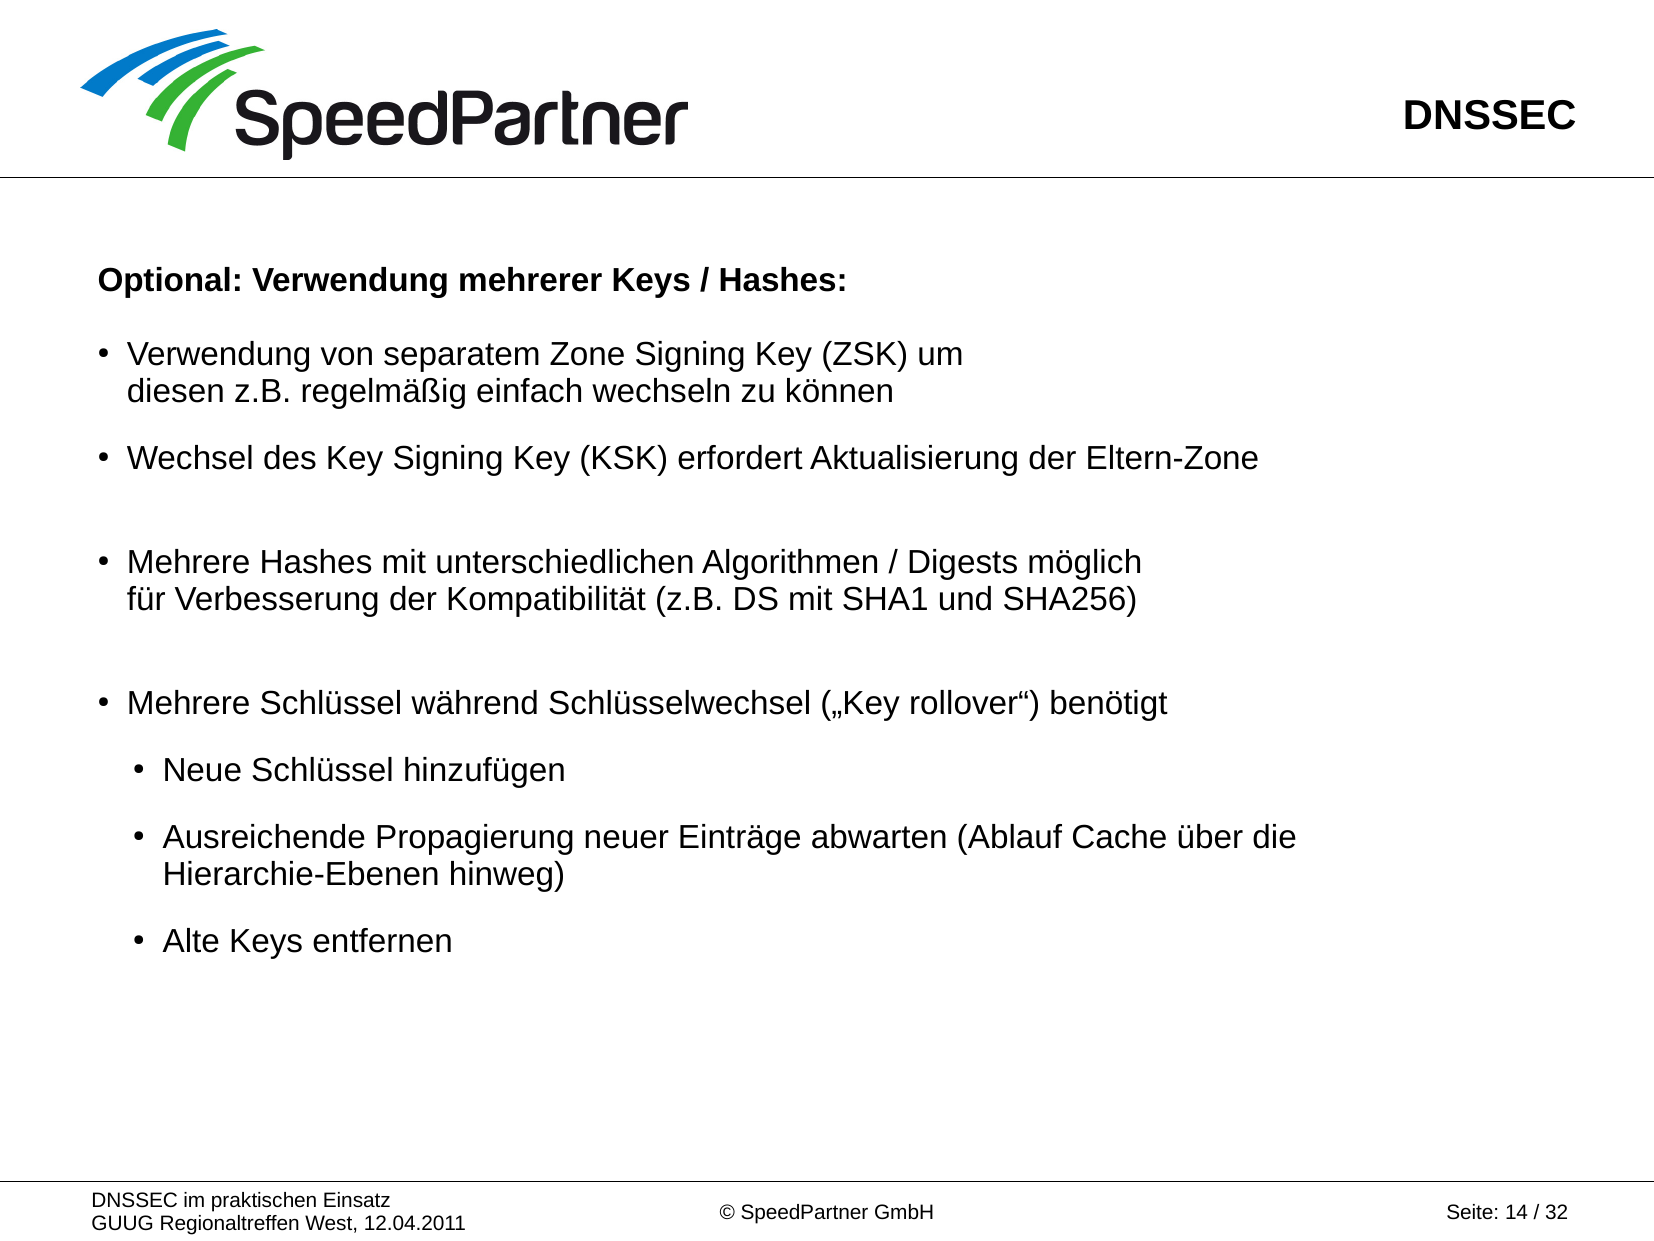

# DNSSEC
Optional: Verwendung mehrerer Keys / Hashes:
Verwendung von separatem Zone Signing Key (ZSK) um
diesen z.B. regelmäßig einfach wechseln zu können
Wechsel des Key Signing Key (KSK) erfordert Aktualisierung der Eltern-Zone
Mehrere Hashes mit unterschiedlichen Algorithmen / Digests möglich
für Verbesserung der Kompatibilität (z.B. DS mit SHA1 und SHA256)
Mehrere Schlüssel während Schlüsselwechsel („Key rollover“) benötigt
Neue Schlüssel hinzufügen
Ausreichende Propagierung neuer Einträge abwarten (Ablauf Cache über die
Hierarchie-Ebenen hinweg)
Alte Keys entfernen